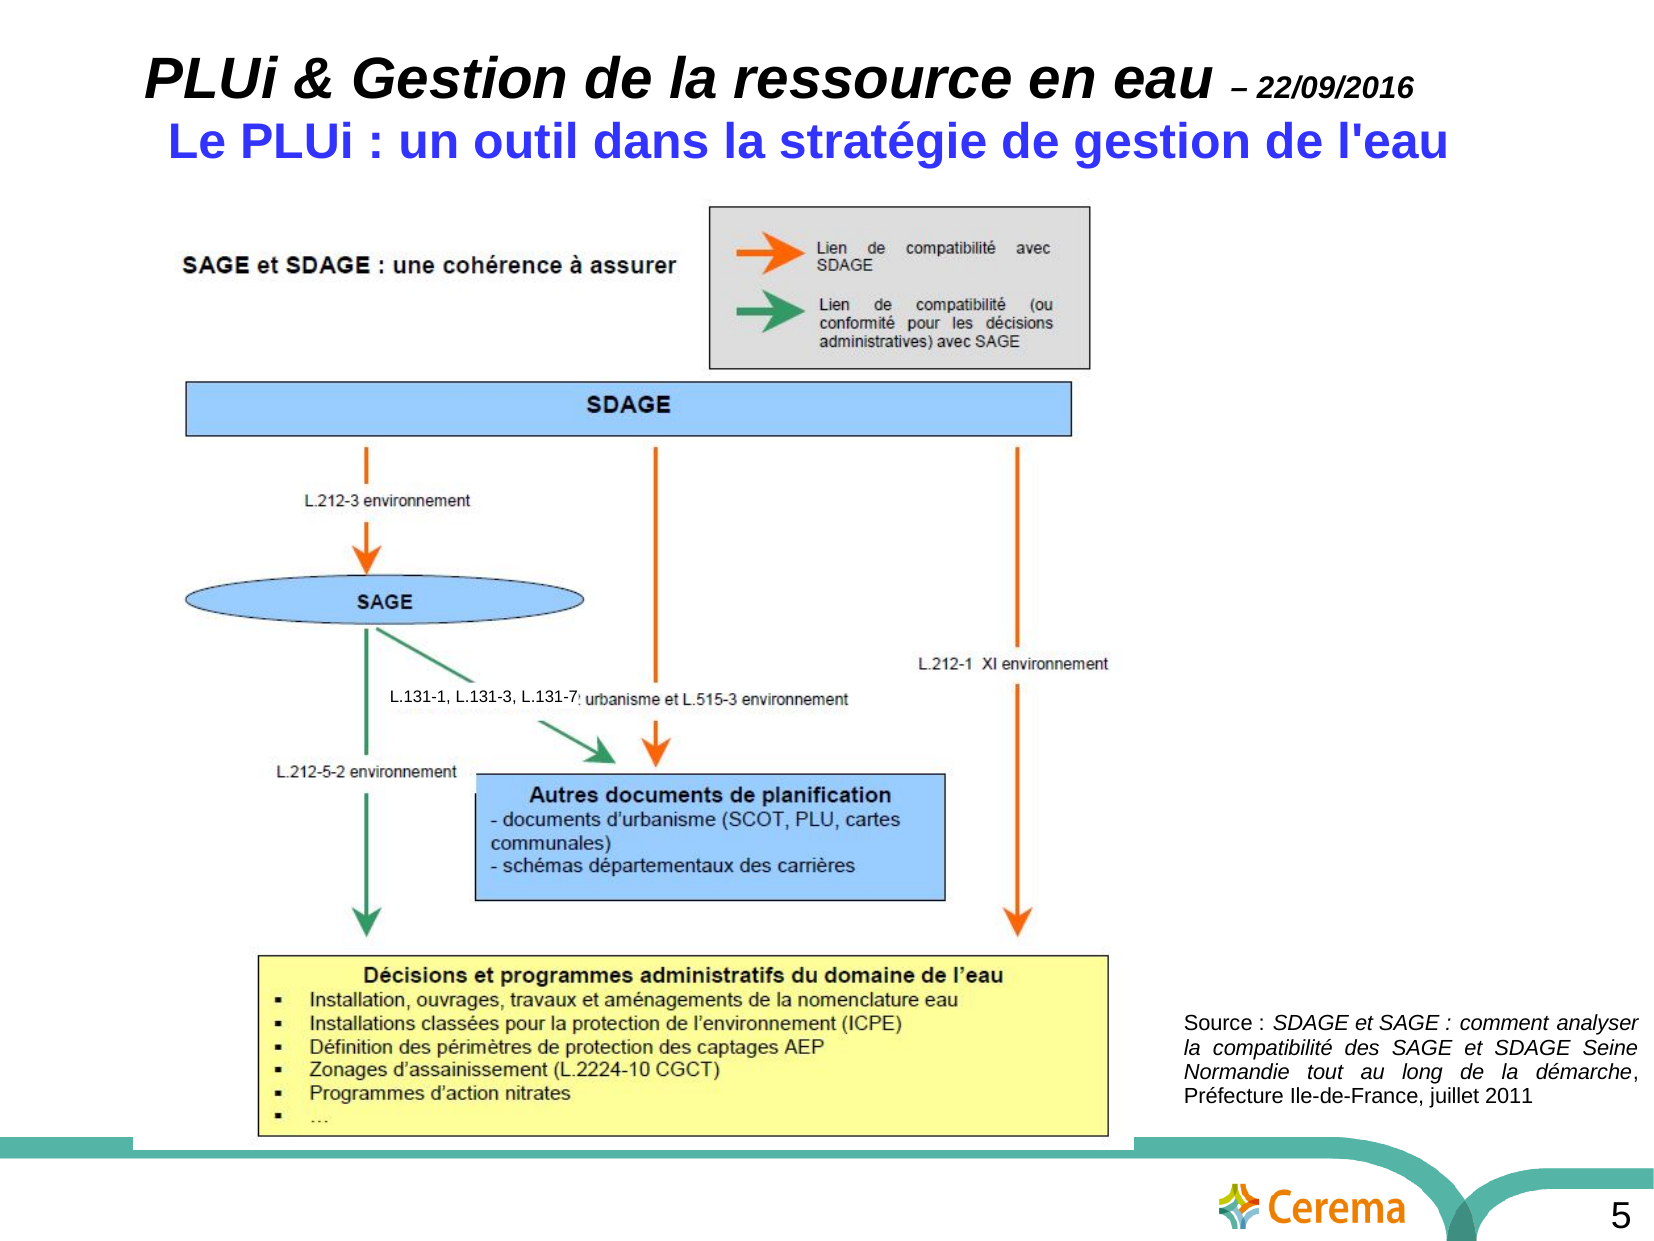

# PLUi & Gestion de la ressource en eau – 22/09/2016
Le PLUi : un outil dans la stratégie de gestion de l'eau
L.131-1, L.131-3, L.131-7
Source : SDAGE et SAGE : comment analyser la compatibilité des SAGE et SDAGE Seine Normandie tout au long de la démarche, Préfecture Ile-de-France, juillet 2011